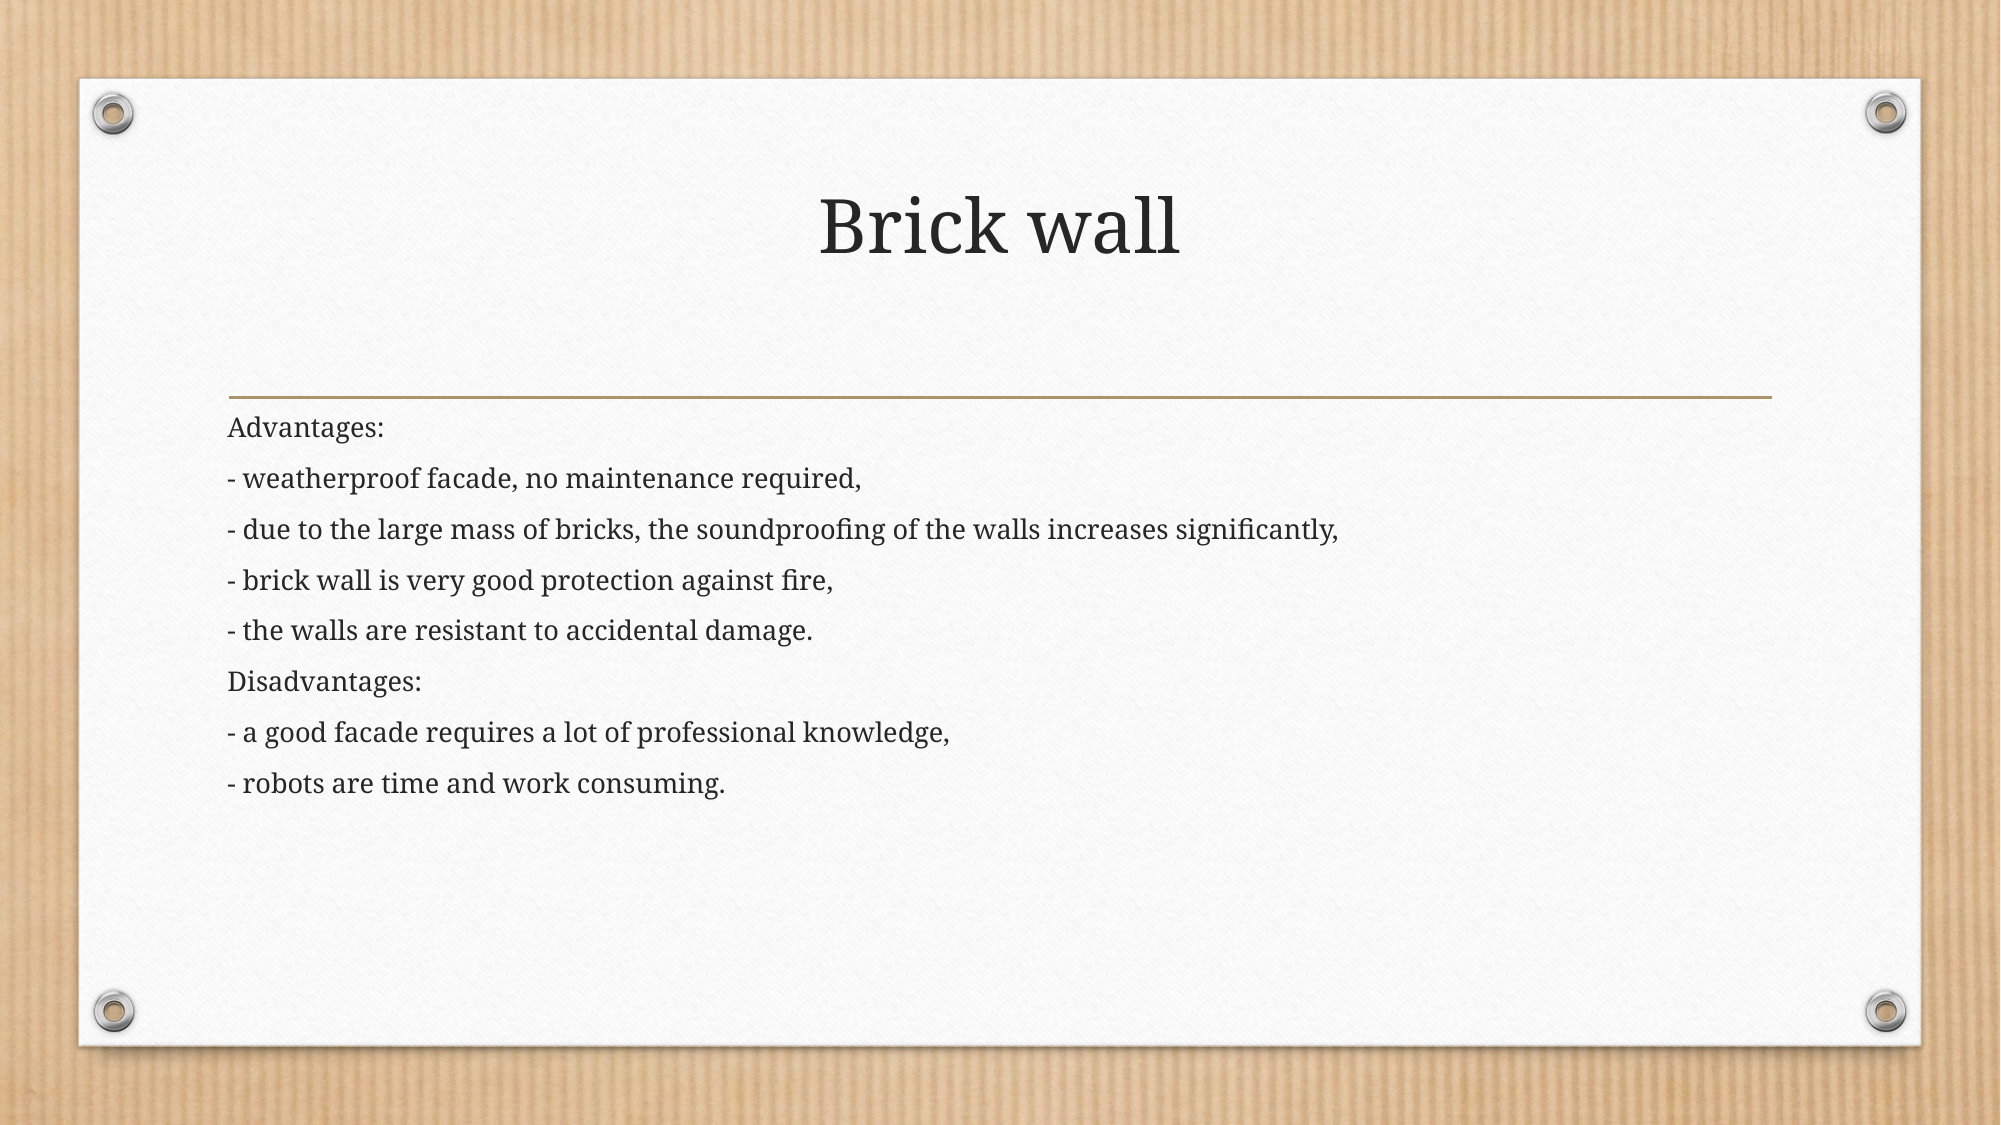

# Brick wall
Advantages:
- weatherproof facade, no maintenance required,
- due to the large mass of bricks, the soundproofing of the walls increases significantly,
- brick wall is very good protection against fire,
- the walls are resistant to accidental damage.
Disadvantages:
- a good facade requires a lot of professional knowledge,
- robots are time and work consuming.